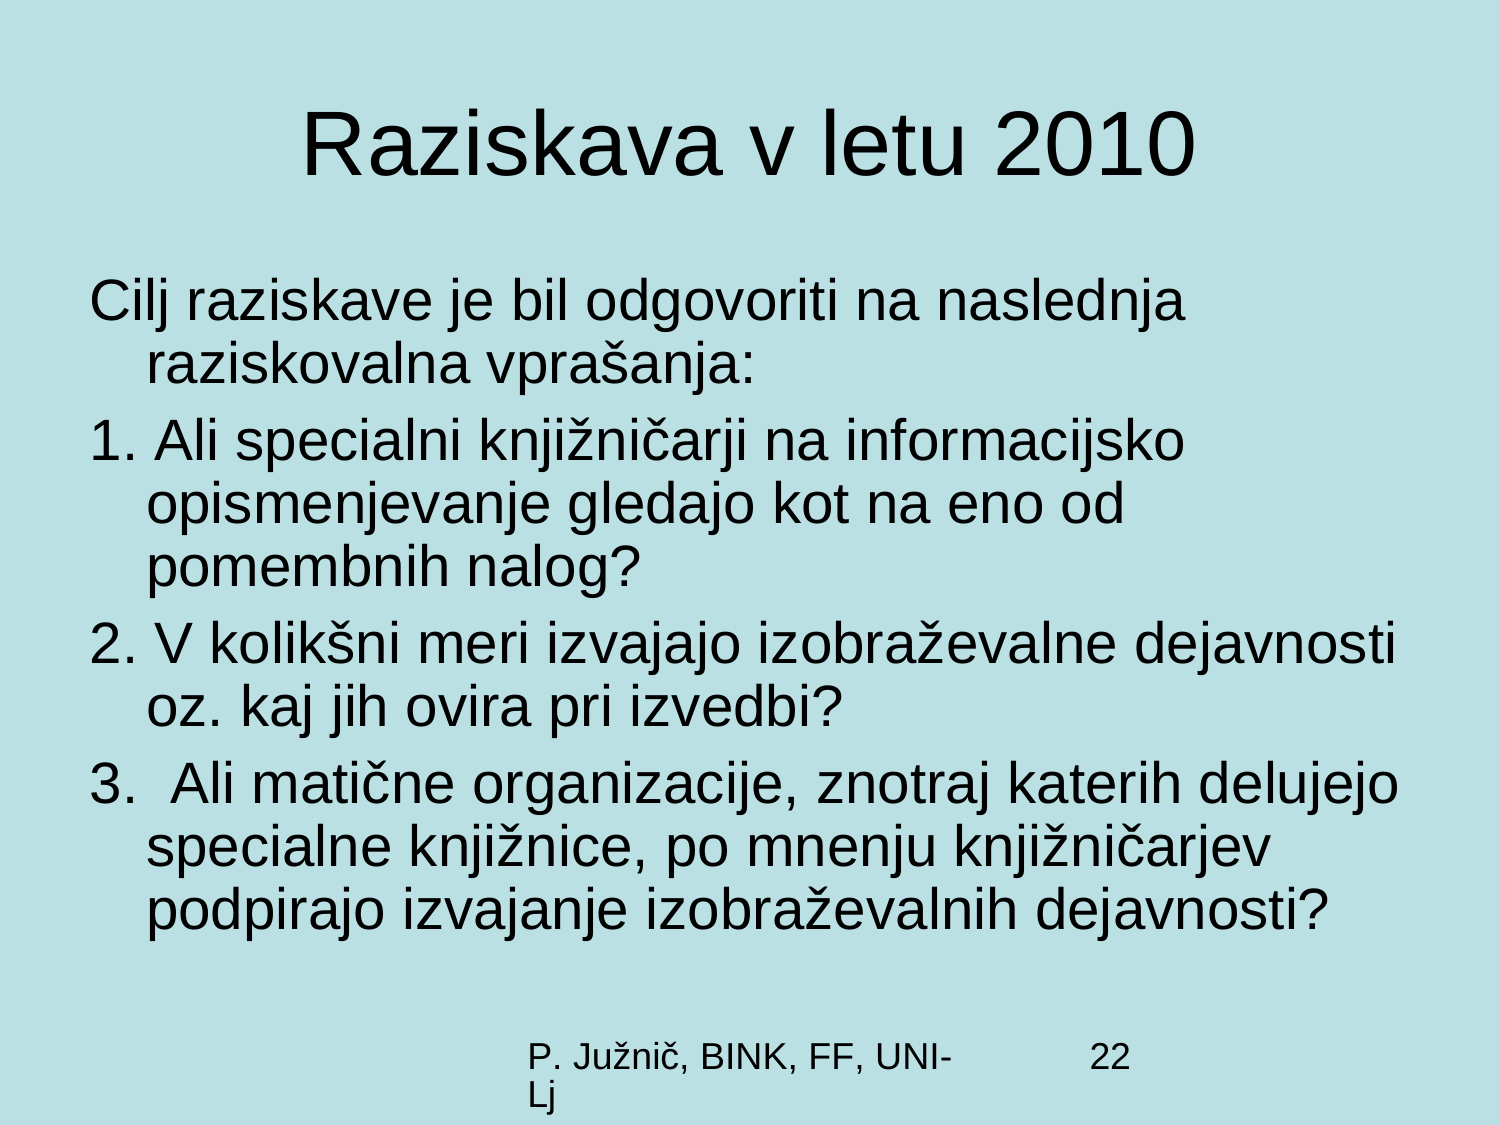

# Raziskava v letu 2010
Cilj raziskave je bil odgovoriti na naslednja raziskovalna vprašanja:
1. Ali specialni knjižničarji na informacijsko opismenjevanje gledajo kot na eno od pomembnih nalog?
2. V kolikšni meri izvajajo izobraževalne dejavnosti oz. kaj jih ovira pri izvedbi?
3. Ali matične organizacije, znotraj katerih delujejo specialne knjižnice, po mnenju knjižničarjev podpirajo izvajanje izobraževalnih dejavnosti?
P. Južnič, BINK, FF, UNI-Lj
22